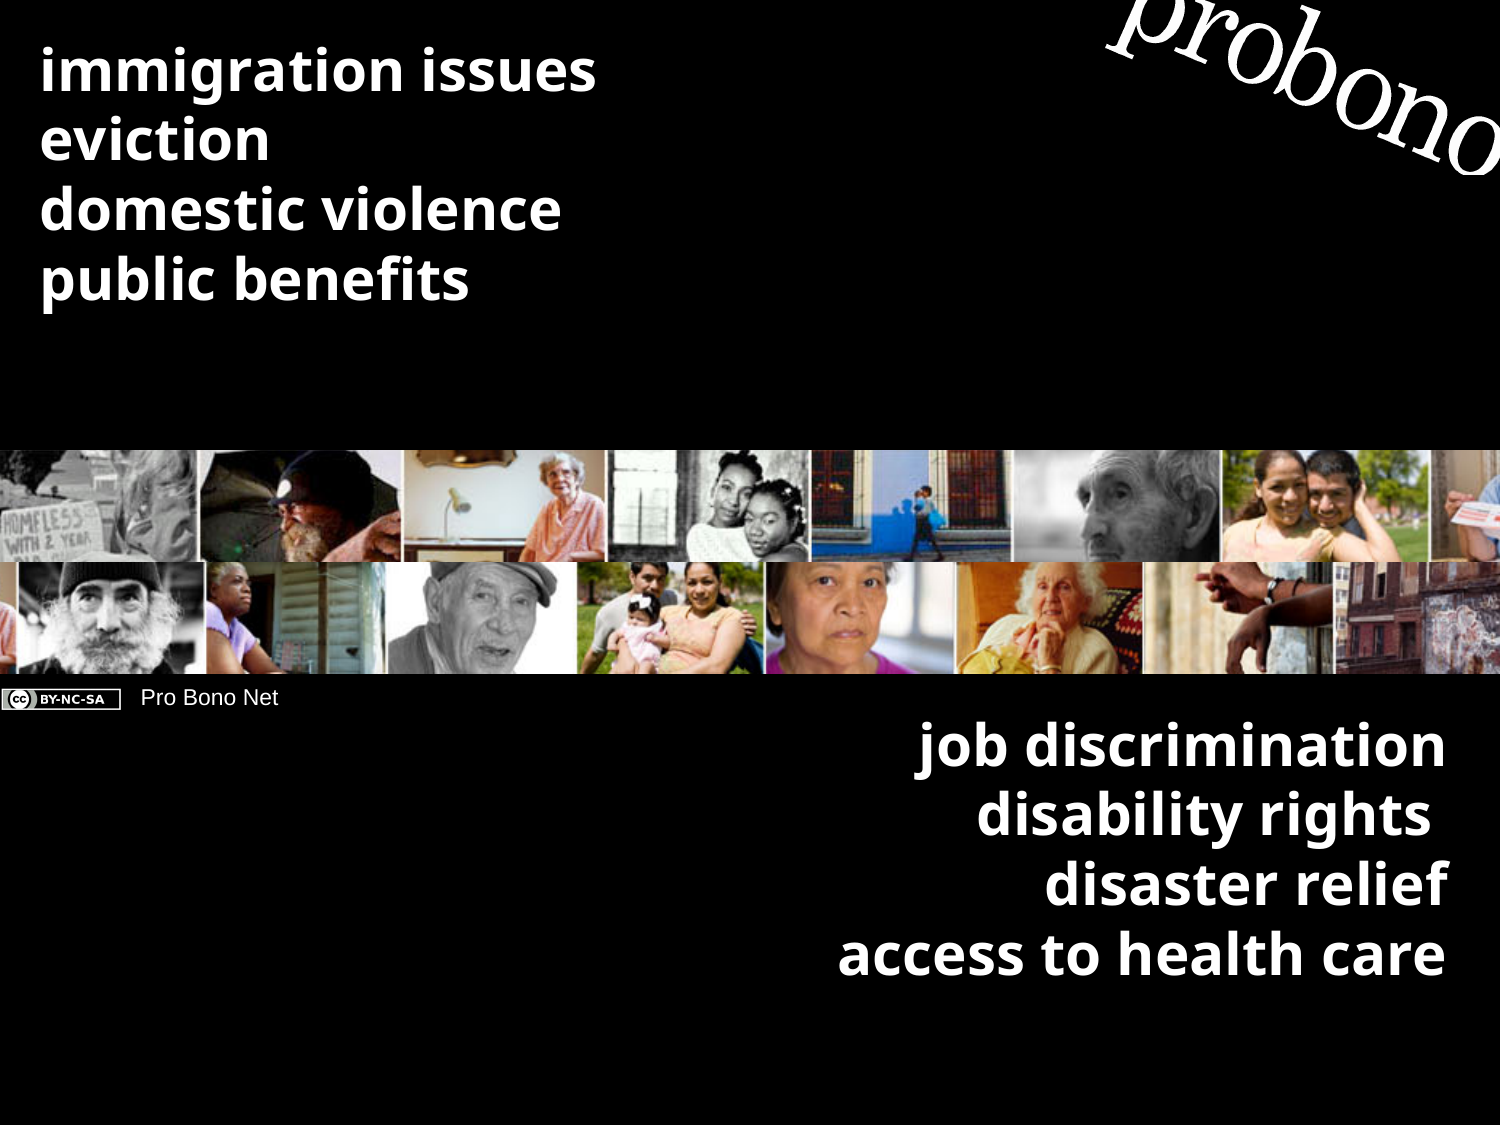

immigration issues
eviction
domestic violence
public benefits
Pro Bono Net
job discrimination
disability rights
disaster relief
access to health care